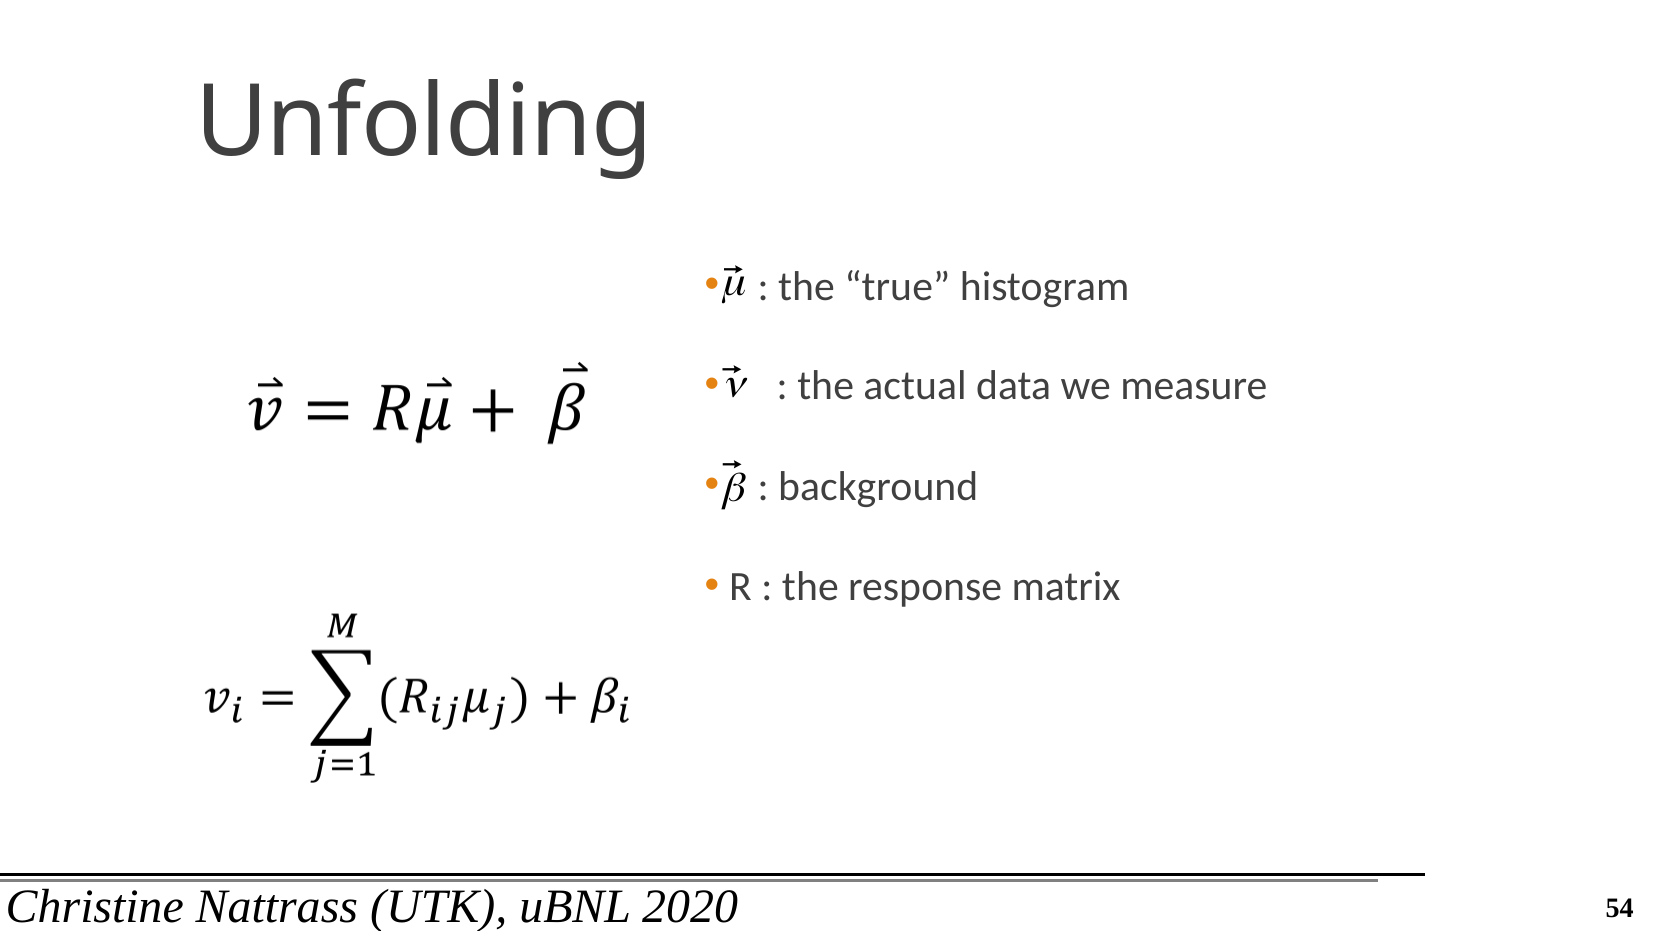

# Unfolding
 : the “true” histogram
 : the actual data we measure
 : background
 R : the response matrix